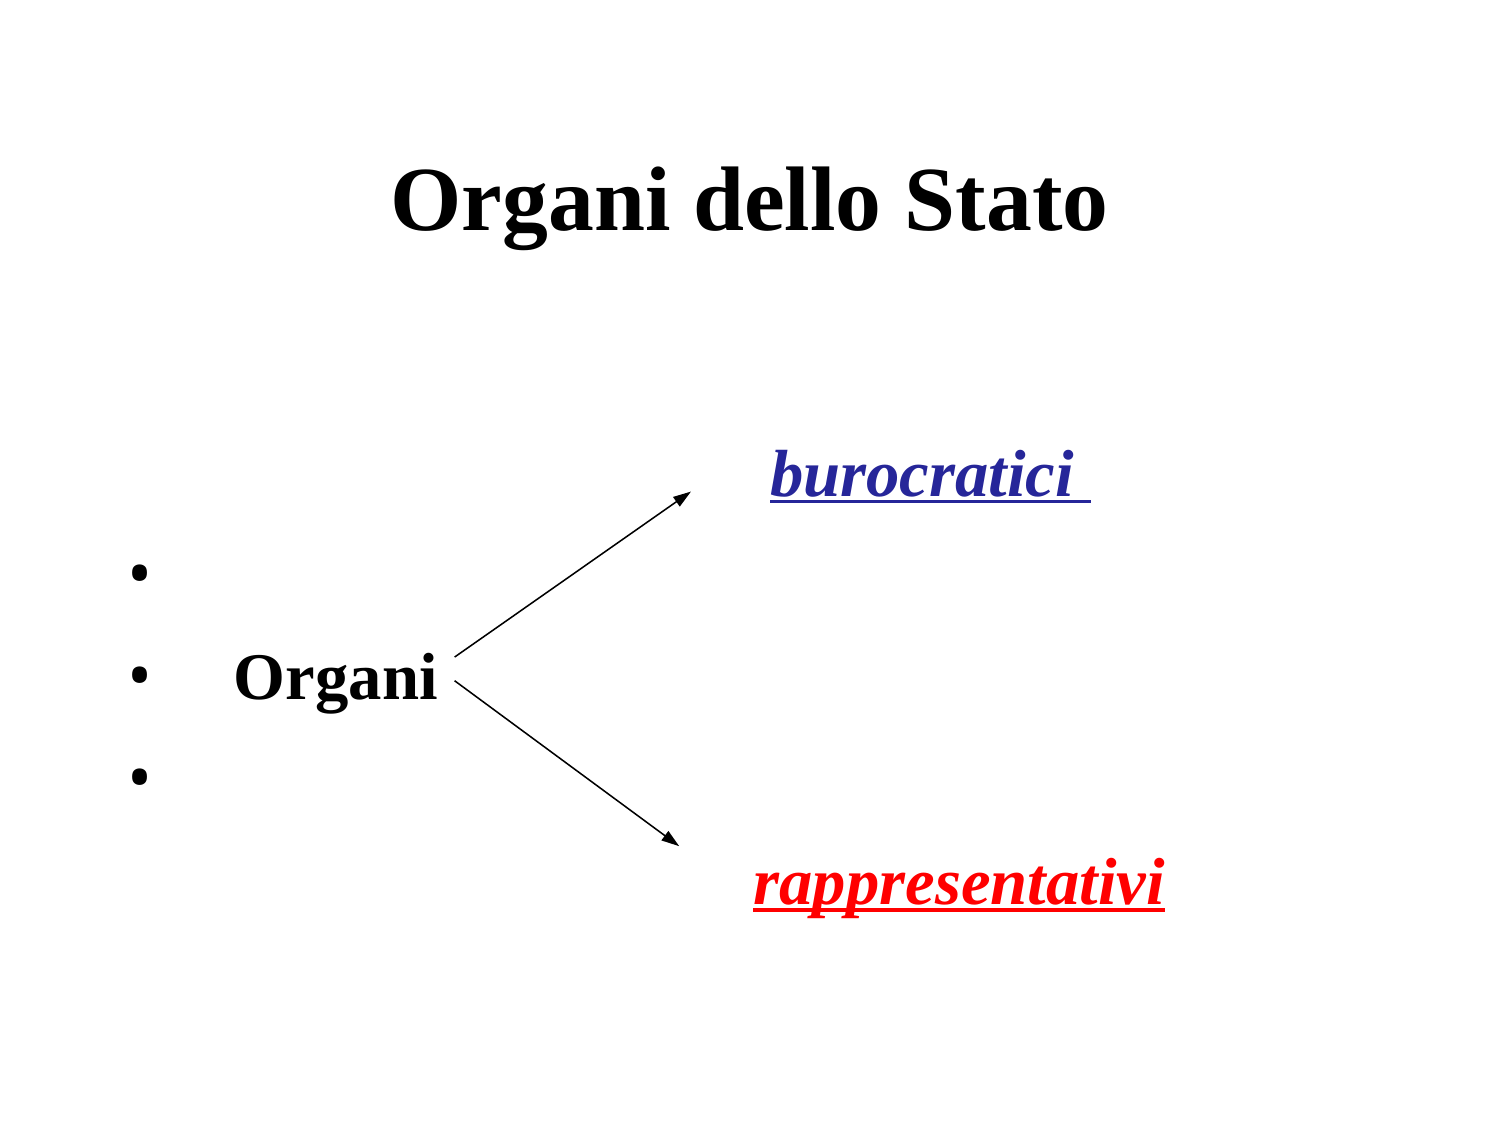

# Organi dello Stato
 burocratici
 Organi
 rappresentativi